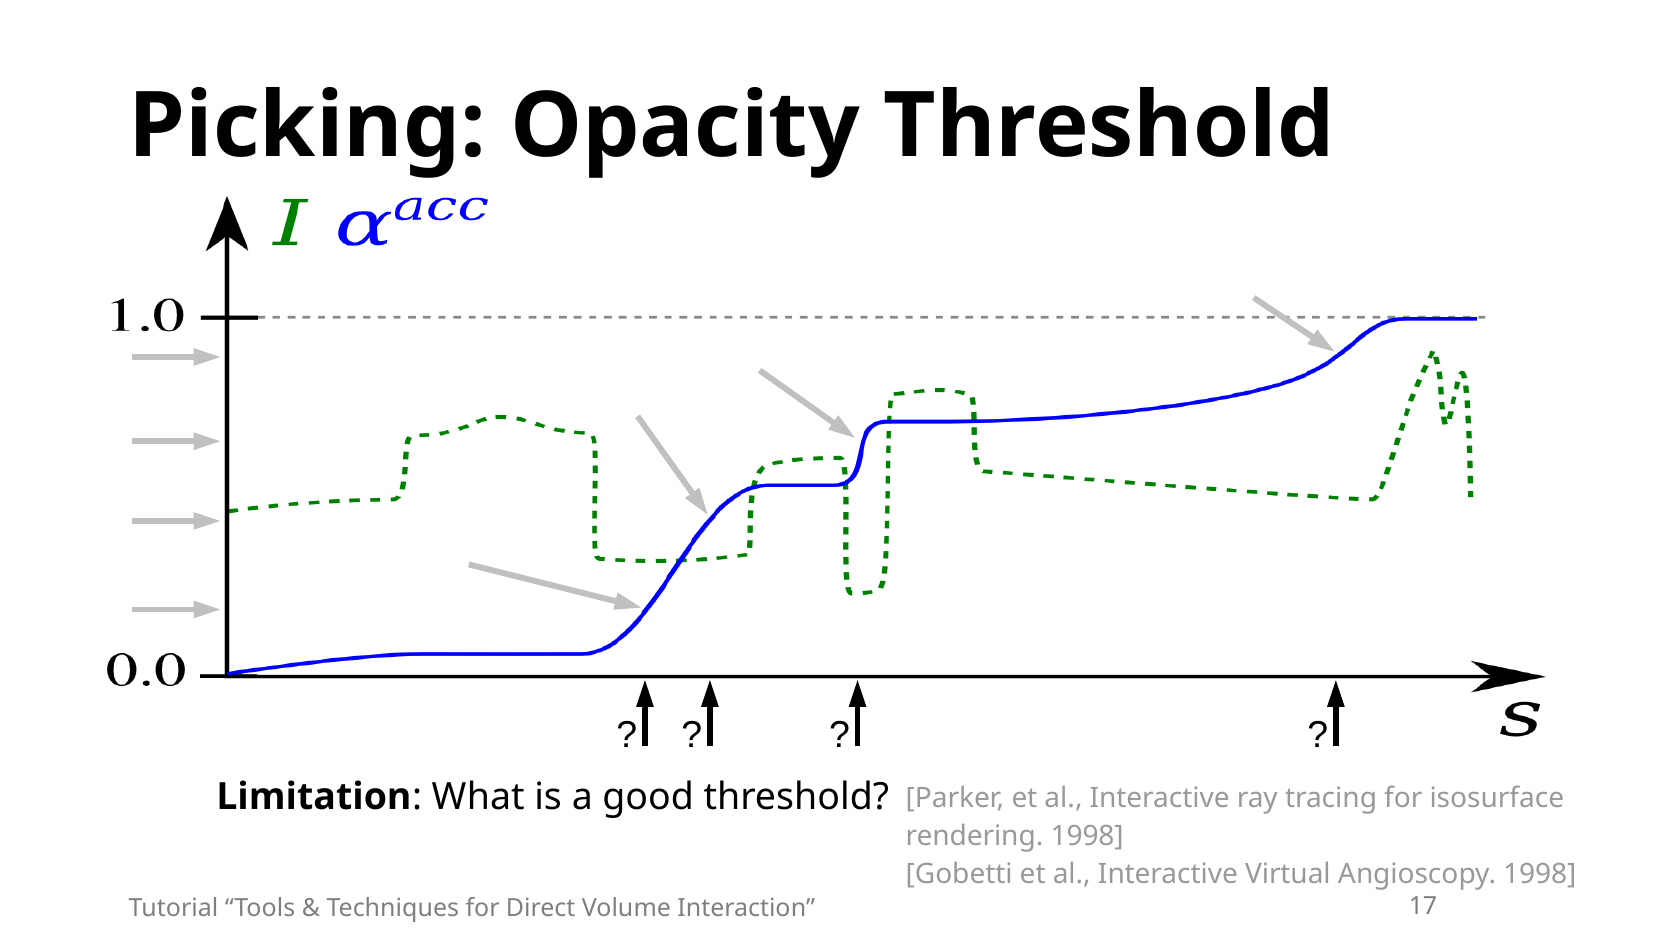

# Picking: Opacity Threshold
?
?
?
?
Limitation: What is a good threshold?
[Parker, et al., Interactive ray tracing for isosurface rendering. 1998]
[Gobetti et al., Interactive Virtual Angioscopy. 1998]
17
Alexander Wiebel - Vortrag Fachhochschule Flensburg
2011-06-27